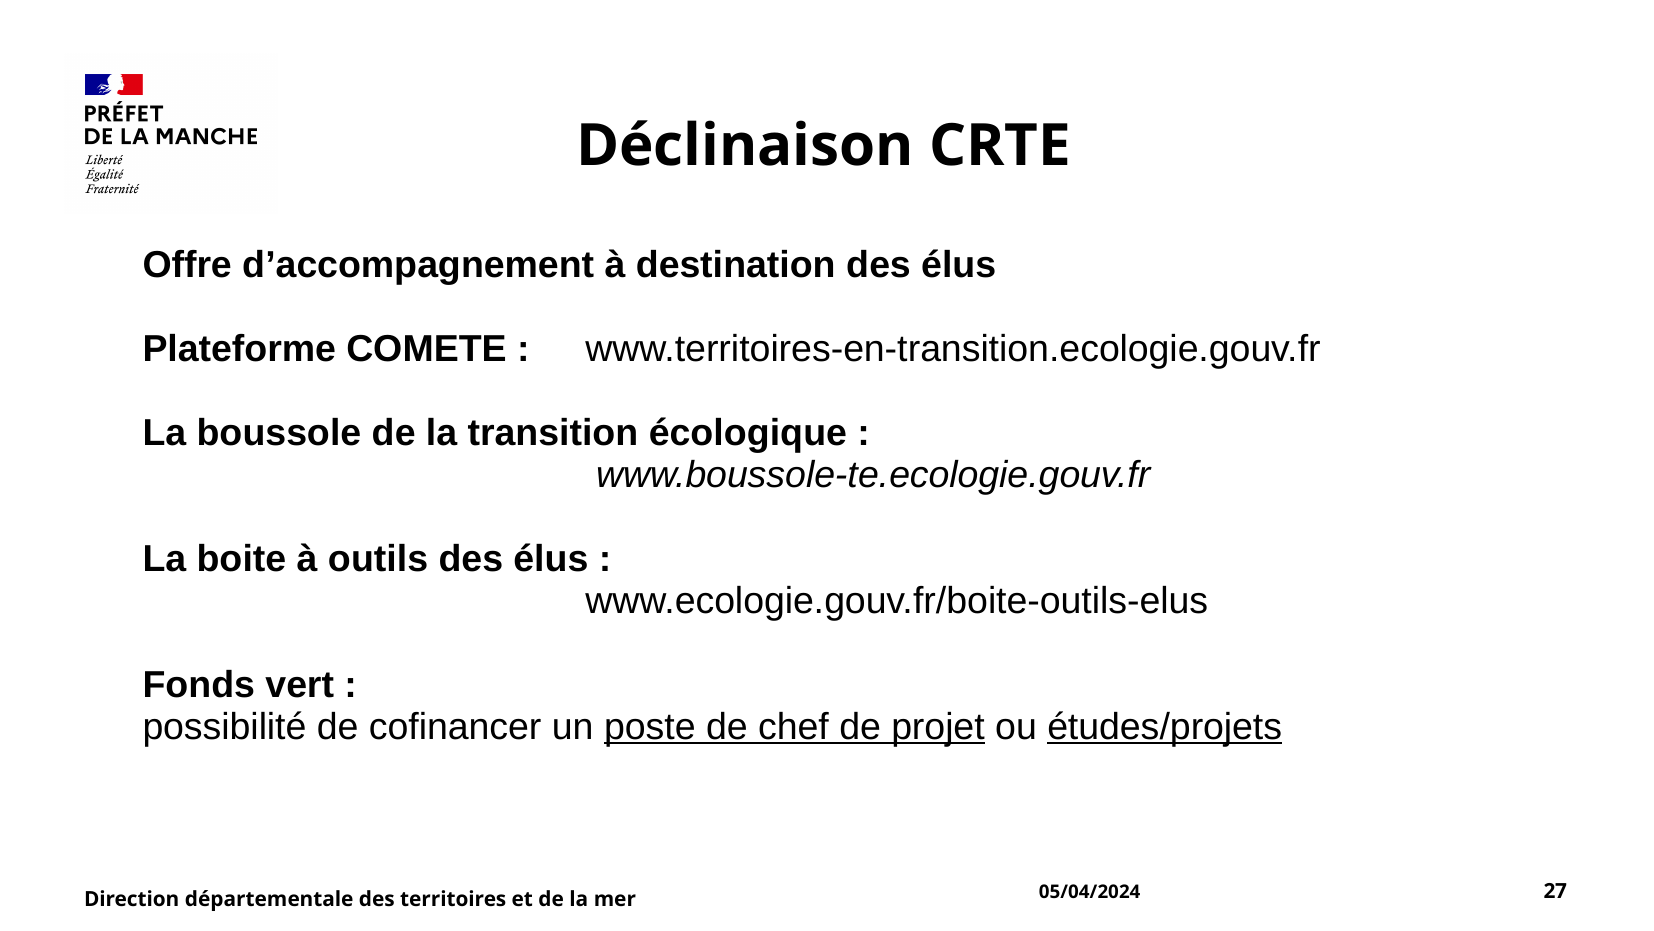

# Déclinaison CRTE
Offre d’accompagnement à destination des élus
Plateforme COMETE : 	www.territoires-en-transition.ecologie.gouv.fr
La boussole de la transition écologique :
						 www.boussole-te.ecologie.gouv.fr
La boite à outils des élus :
						www.ecologie.gouv.fr/boite-outils-elus
Fonds vert :
possibilité de cofinancer un poste de chef de projet ou études/projets
27